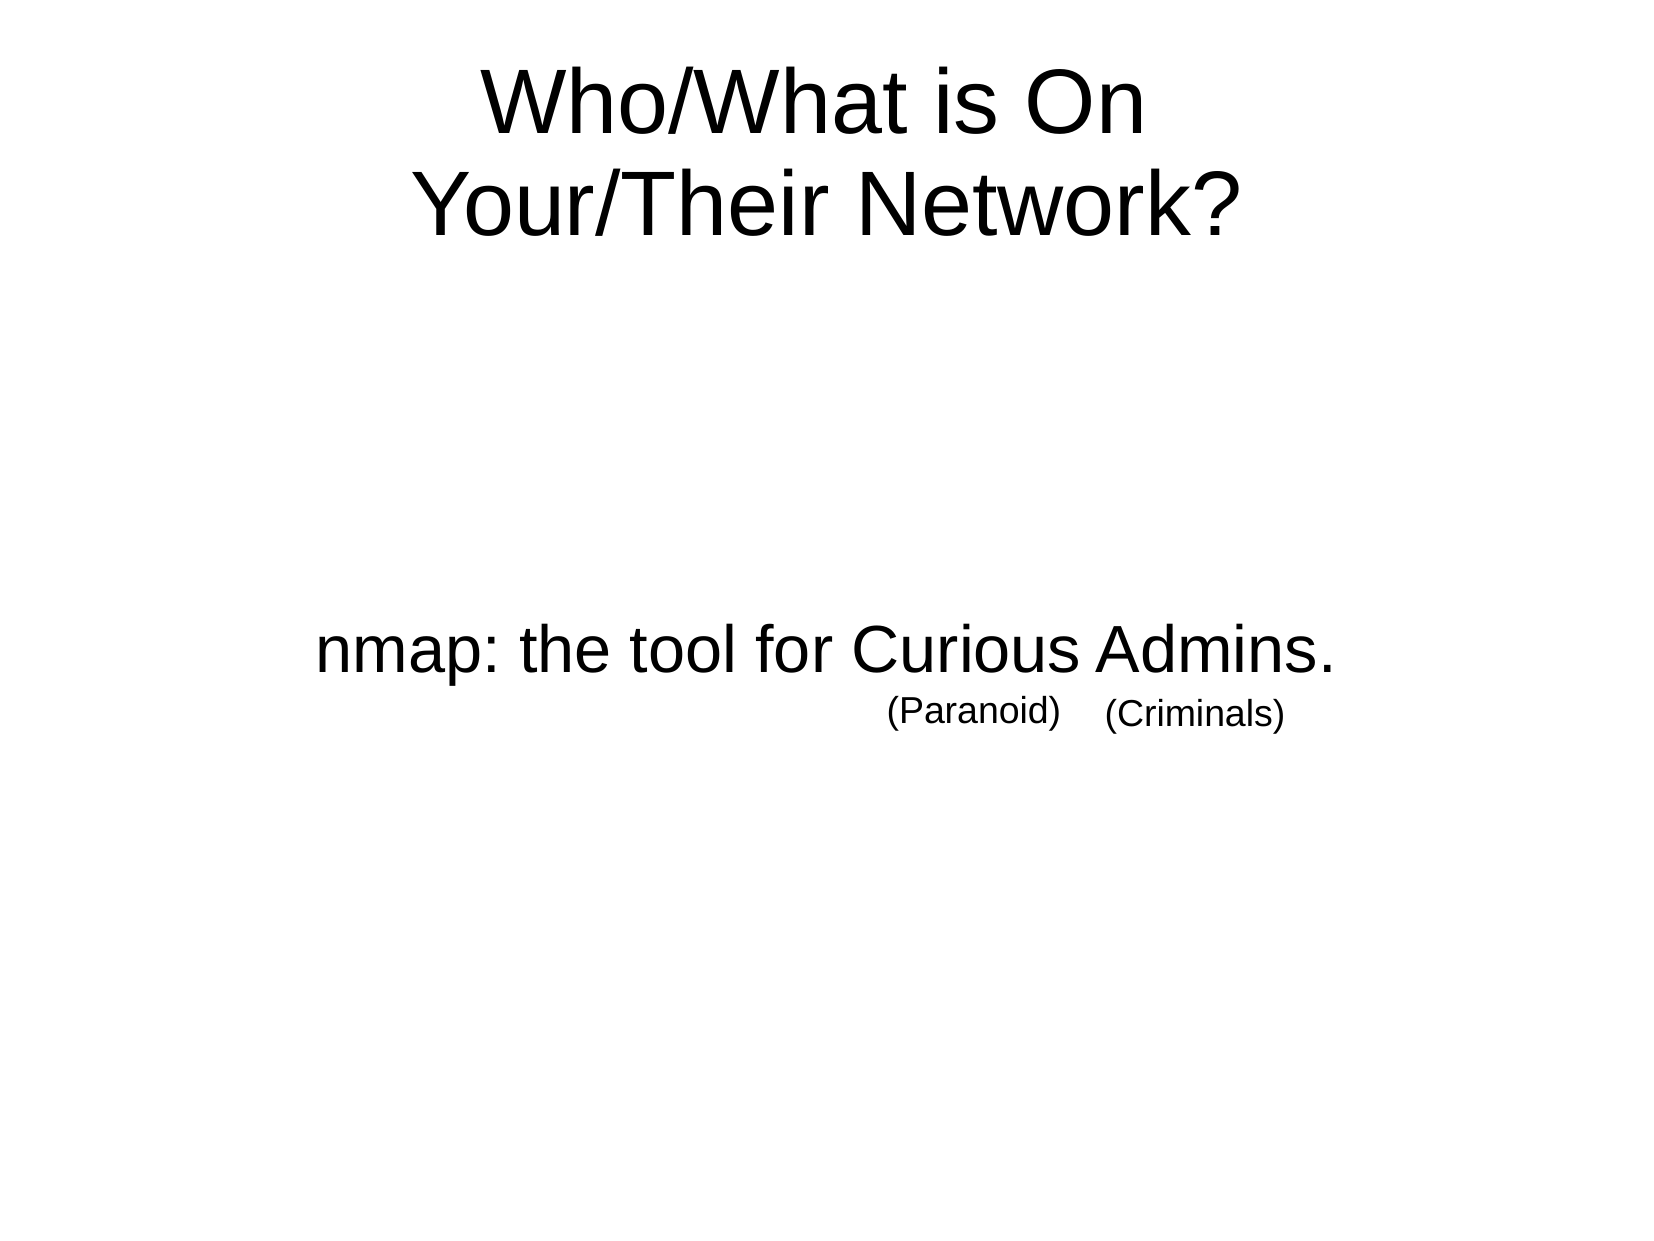

# Who/What is On Your/Their Network?
nmap: the tool for Curious Admins.
(Paranoid)
(Criminals)